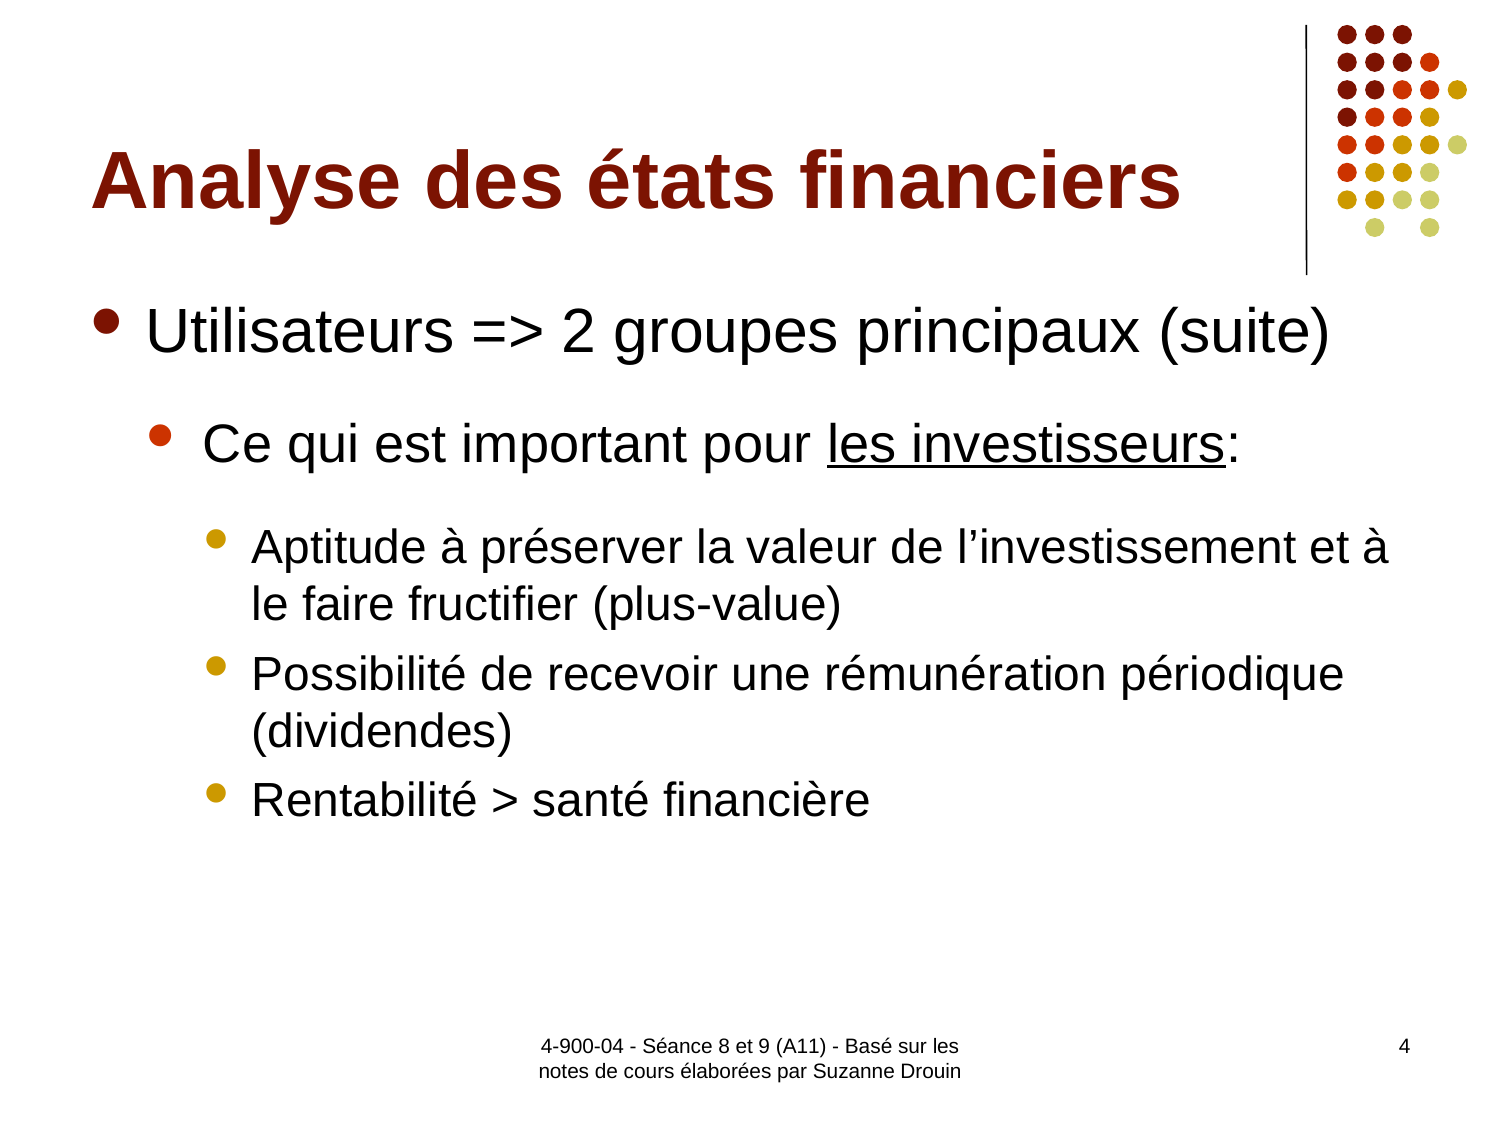

Analyse des états financiers
Utilisateurs => 2 groupes principaux (suite)
Ce qui est important pour les investisseurs:
Aptitude à préserver la valeur de l’investissement et à le faire fructifier (plus-value)
Possibilité de recevoir une rémunération périodique (dividendes)
Rentabilité > santé financière
4-900-04 - Séance 8 et 9 (A11) - Basé sur les notes de cours élaborées par Suzanne Drouin